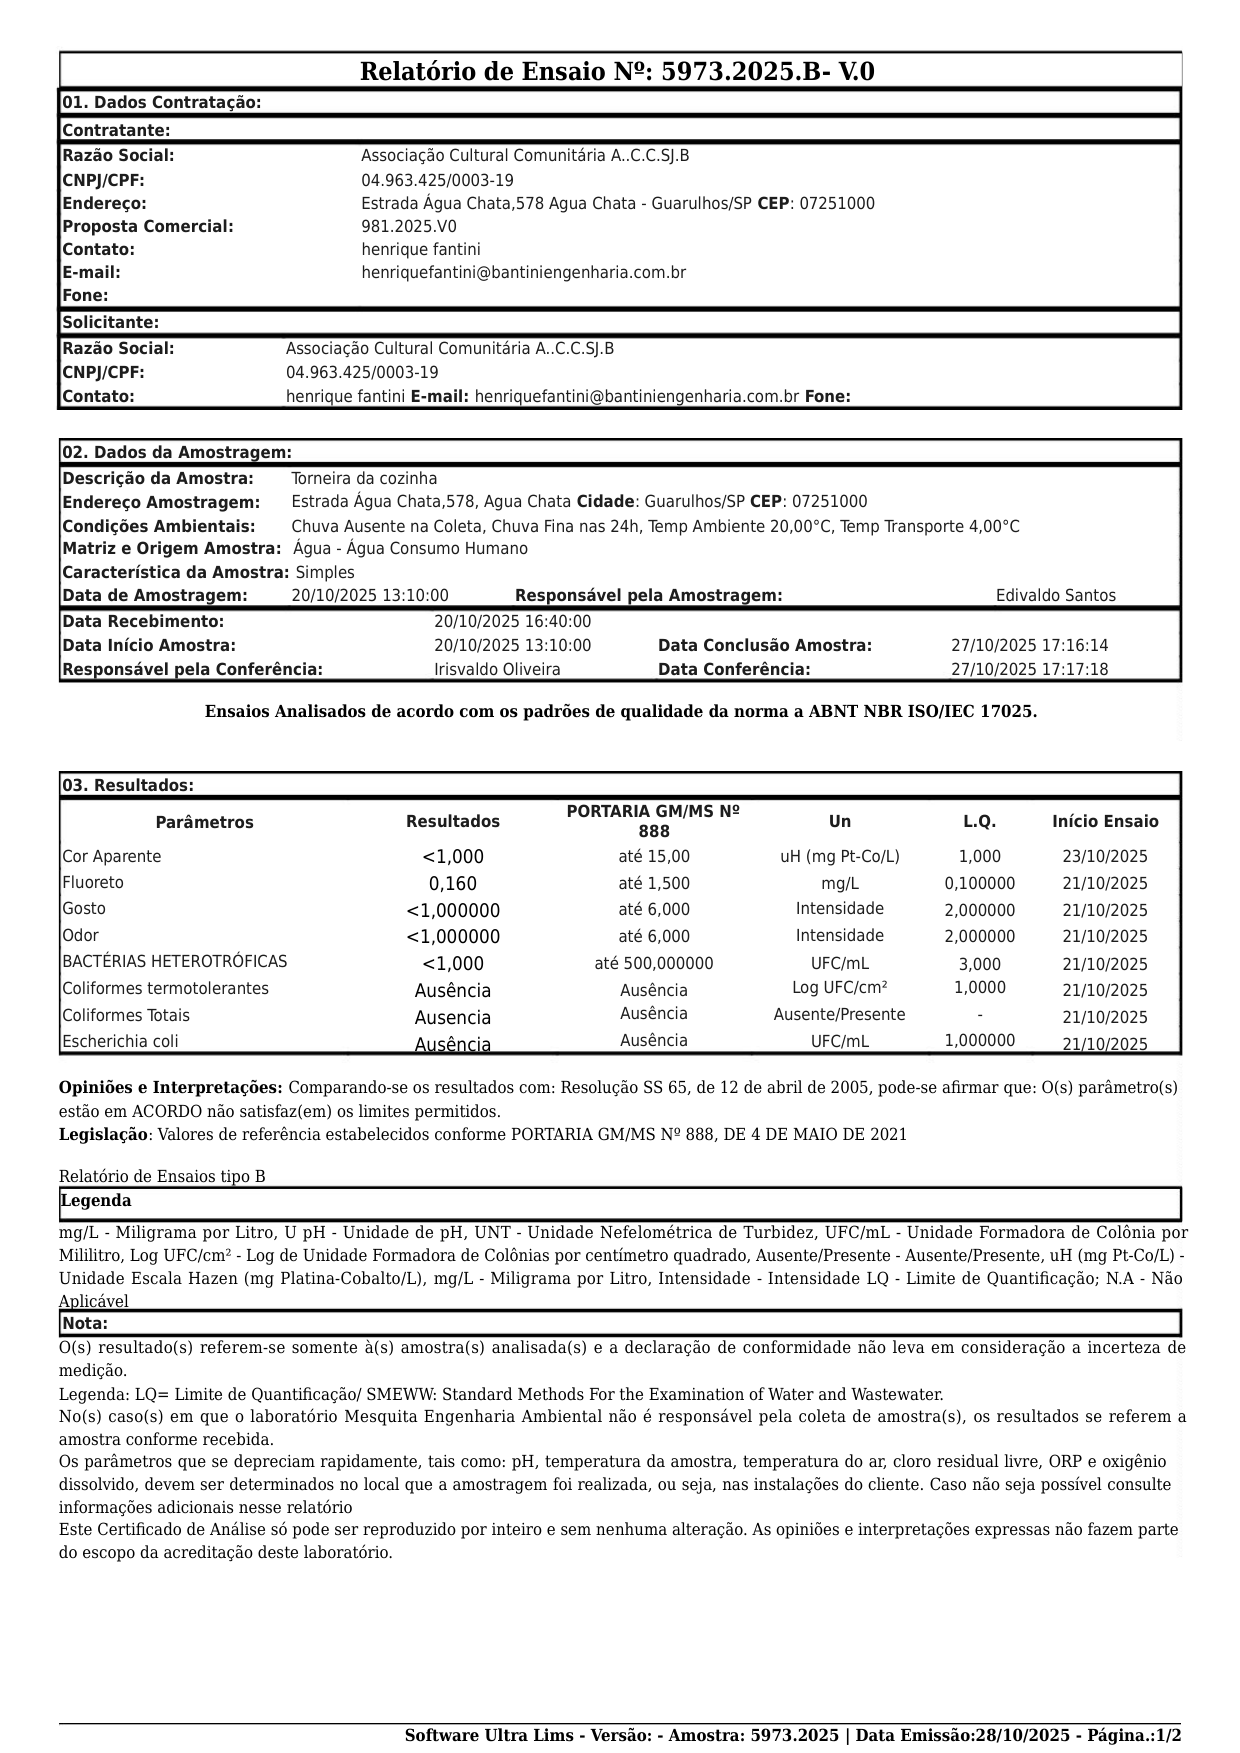

Relatório de Ensaio Nº: 5973.2025.B- V.0
01. Dados Contratação:
Contratante:
Razão Social:
CNPJ/CPF:
Endereço:
Proposta Comercial:
Contato:
Associação Cultural Comunitária A..C.C.SJ.B
04.963.425/0003-19
Estrada Água Chata,578 Agua Chata - Guarulhos/SP CEP: 07251000
981.2025.V0
henrique fantini
E-mail:
henriquefantini@bantiniengenharia.com.br
Fone:
Solicitante:
Razão Social:
CNPJ/CPF:
Contato:
Associação Cultural Comunitária A..C.C.SJ.B
04.963.425/0003-19
henrique fantini E-mail: henriquefantini@bantiniengenharia.com.br Fone:
02. Dados da Amostragem:
Descrição da Amostra:
Endereço Amostragem:
Condições Ambientais:
Torneira da cozinha
Estrada Água Chata,578, Agua Chata Cidade: Guarulhos/SP CEP: 07251000
Chuva Ausente na Coleta, Chuva Fina nas 24h, Temp Ambiente 20,00°C, Temp Transporte 4,00°C
Matriz e Origem Amostra: Água - Água Consumo Humano
Característica da Amostra: Simples
Data de Amostragem:
20/10/2025 13:10:00
Responsável pela Amostragem:
Edivaldo Santos
Data Recebimento:
20/10/2025 16:40:00
Data Início Amostra:
Responsável pela Conferência:
20/10/2025 13:10:00
Irisvaldo Oliveira
Data Conclusão Amostra:
Data Conferência:
27/10/2025 17:16:14
27/10/2025 17:17:18
Ensaios Analisados de acordo com os padrões de qualidade da norma a ABNT NBR ISO/IEC 17025.
03. Resultados:
Parâmetros
PORTARIA GM/MS Nº
Resultados
Un
L.Q.
Início Ensaio
888
até 15,00
até 1,500
até 6,000
até 6,000
até 500,000000
Ausência
<1,000
0,160
<1,000000
<1,000000
<1,000
Ausência
Ausencia
Ausência
Cor Aparente
uH (mg Pt-Co/L)
mg/L
1,000
0,100000
2,000000
2,000000
3,000
23/10/2025
21/10/2025
21/10/2025
21/10/2025
21/10/2025
21/10/2025
21/10/2025
21/10/2025
Fluoreto
Gosto
Intensidade
Intensidade
UFC/mL
Odor
BACTÉRIAS HETEROTRÓFICAS
Coliformes termotolerantes
Coliformes Totais
Escherichia coli
Log UFC/cm²
Ausente/Presente
UFC/mL
1,0000
-
Ausência
Ausência
1,000000
Opiniões e Interpretações: Comparando-se os resultados com: Resolução SS 65, de 12 de abril de 2005, pode-se afirmar que: O(s) parâmetro(s)
estão em ACORDO não satisfaz(em) os limites permitidos.
Legislação: Valores de referência estabelecidos conforme PORTARIA GM/MS Nº 888, DE 4 DE MAIO DE 2021
Relatório de Ensaios tipo B
Legenda
mg/L - Miligrama por Litro, U pH - Unidade de pH, UNT - Unidade Nefelométrica de Turbidez, UFC/mL - Unidade Formadora de Colônia por
Mililitro, Log UFC/cm² - Log de Unidade Formadora de Colônias por centímetro quadrado, Ausente/Presente - Ausente/Presente, uH (mg Pt-Co/L) -
Unidade Escala Hazen (mg Platina-Cobalto/L), mg/L - Miligrama por Litro, Intensidade - Intensidade LQ - Limite de Quantificação; N.A - Não
Aplicável
Nota:
O(s) resultado(s) referem-se somente à(s) amostra(s) analisada(s) e a declaração de conformidade não leva em consideração a incerteza de
medição.
Legenda: LQ= Limite de Quantificação/ SMEWW: Standard Methods For the Examination of Water and Wastewater.
No(s) caso(s) em que o laboratório Mesquita Engenharia Ambiental não é responsável pela coleta de amostra(s), os resultados se referem a
amostra conforme recebida.
Os parâmetros que se depreciam rapidamente, tais como: pH, temperatura da amostra, temperatura do ar, cloro residual livre, ORP e oxigênio
dissolvido, devem ser determinados no local que a amostragem foi realizada, ou seja, nas instalações do cliente. Caso não seja possível consulte
informações adicionais nesse relatório
Este Certificado de Análise só pode ser reproduzido por inteiro e sem nenhuma alteração. As opiniões e interpretações expressas não fazem parte
do escopo da acreditação deste laboratório.
Software Ultra Lims - Versão: - Amostra: 5973.2025 | Data Emissão:28/10/2025 - Página.:1/2